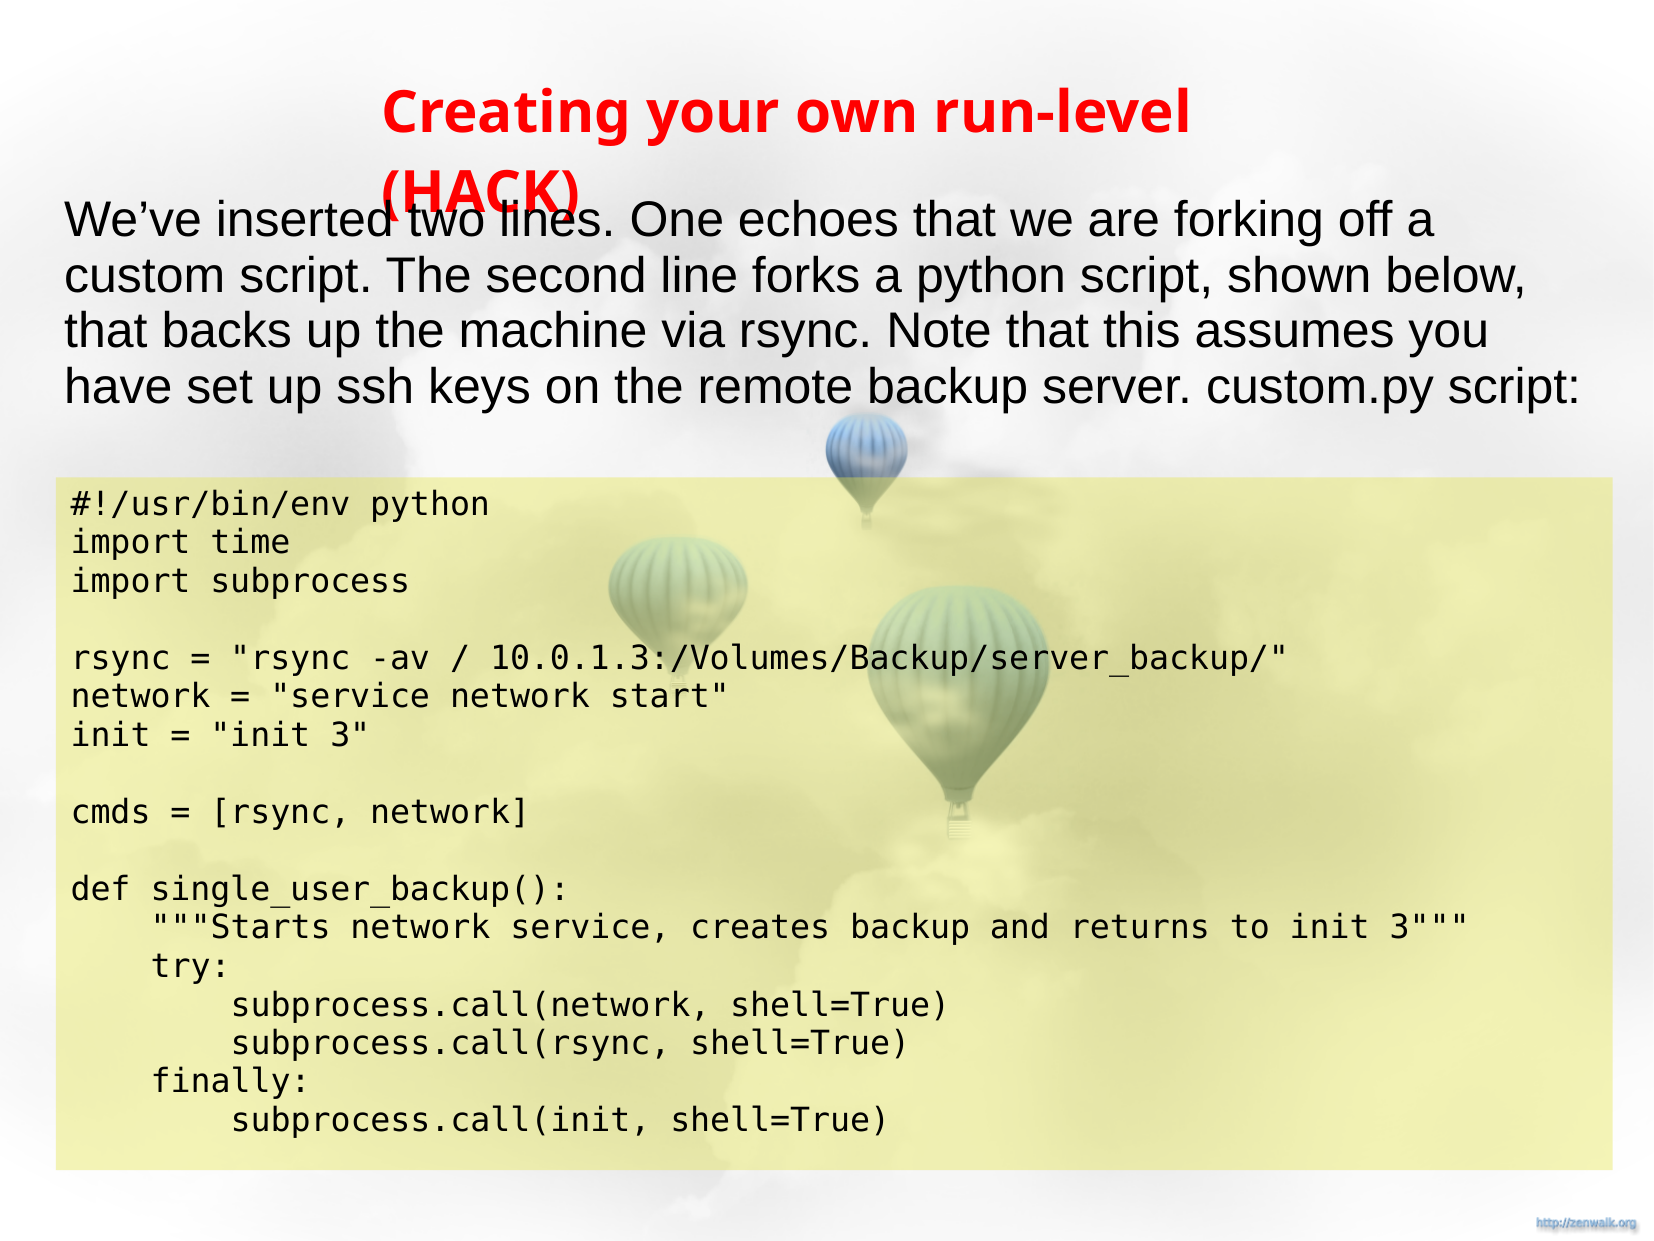

Creating your own run-level (HACK)
We’ve inserted two lines. One echoes that we are forking off a custom script. The second line forks a python script, shown below, that backs up the machine via rsync. Note that this assumes you have set up ssh keys on the remote backup server. custom.py script:
#!/usr/bin/env python
import time
import subprocess
rsync = "rsync -av / 10.0.1.3:/Volumes/Backup/server_backup/"
network = "service network start"
init = "init 3"
cmds = [rsync, network]
def single_user_backup():
 """Starts network service, creates backup and returns to init 3"""
 try:
 subprocess.call(network, shell=True)
 subprocess.call(rsync, shell=True)
 finally:
 subprocess.call(init, shell=True)